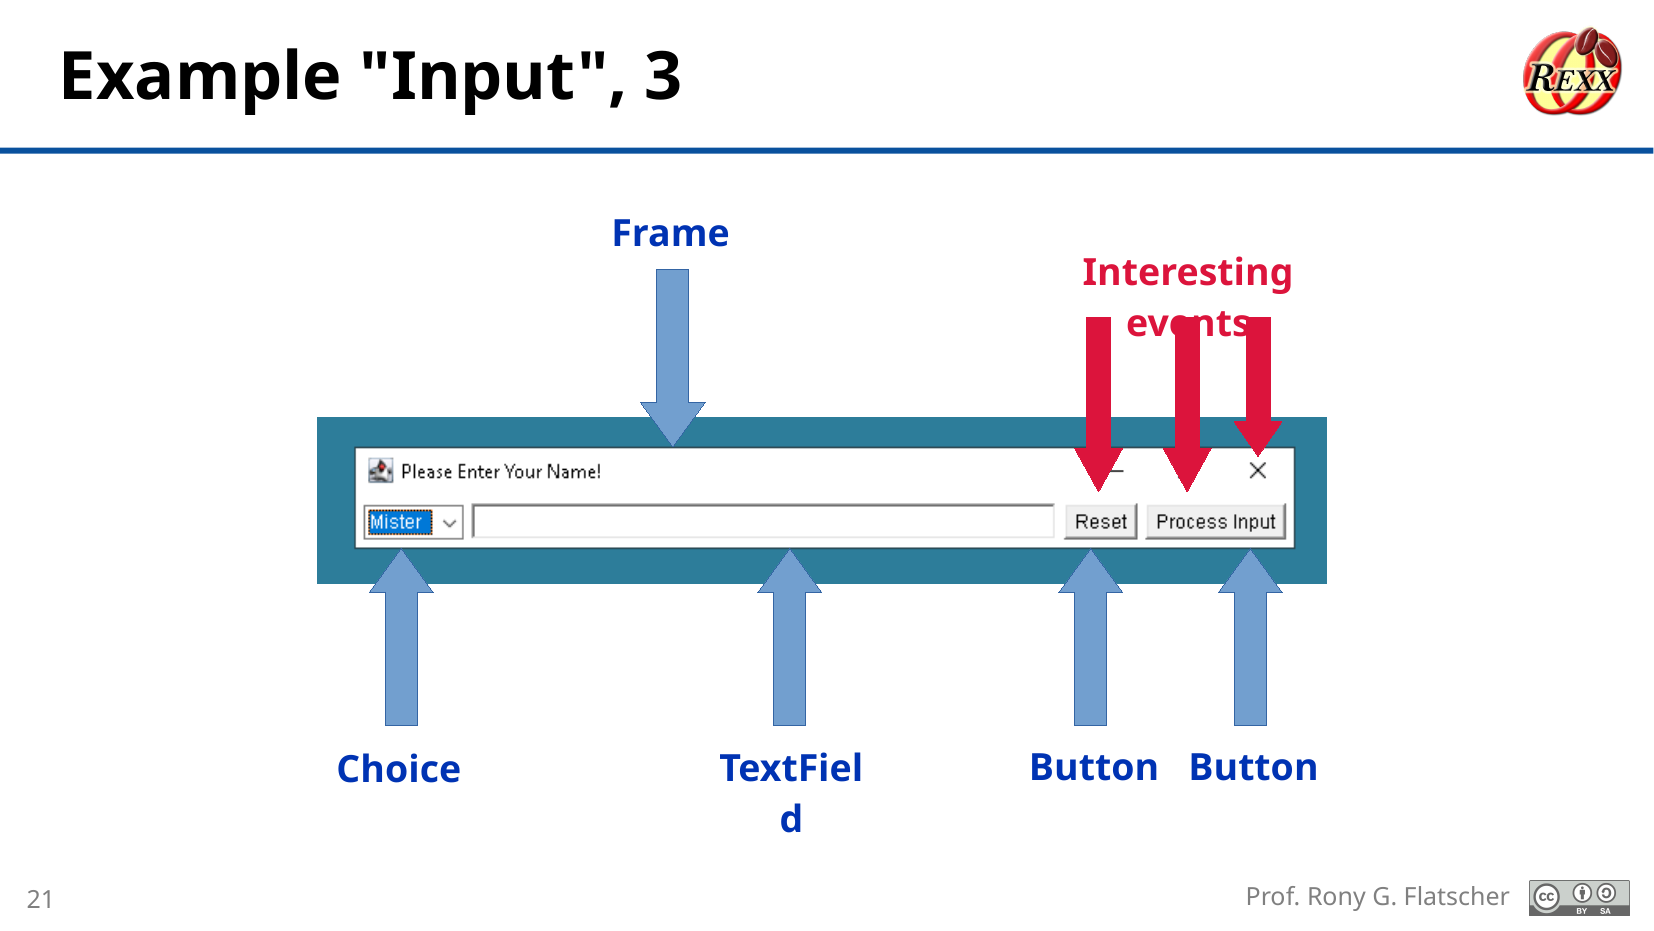

# Example "Input", 3
Frame
Interesting events
Button
Button
TextField
Choice